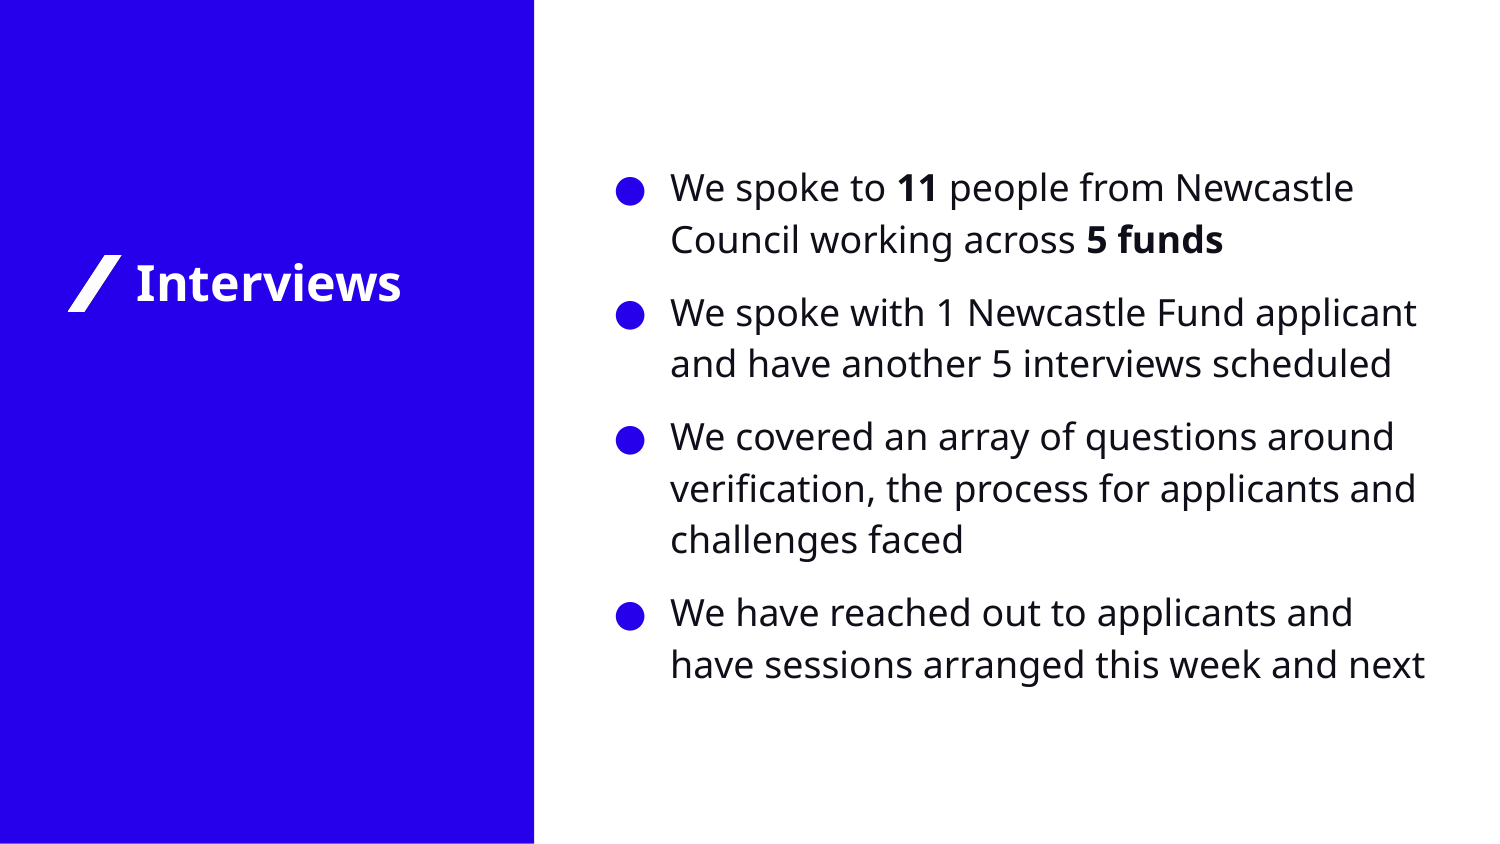

We spoke to 11 people from Newcastle Council working across 5 funds
We spoke with 1 Newcastle Fund applicant and have another 5 interviews scheduled
We covered an array of questions around verification, the process for applicants and challenges faced
We have reached out to applicants and have sessions arranged this week and next
# Interviews